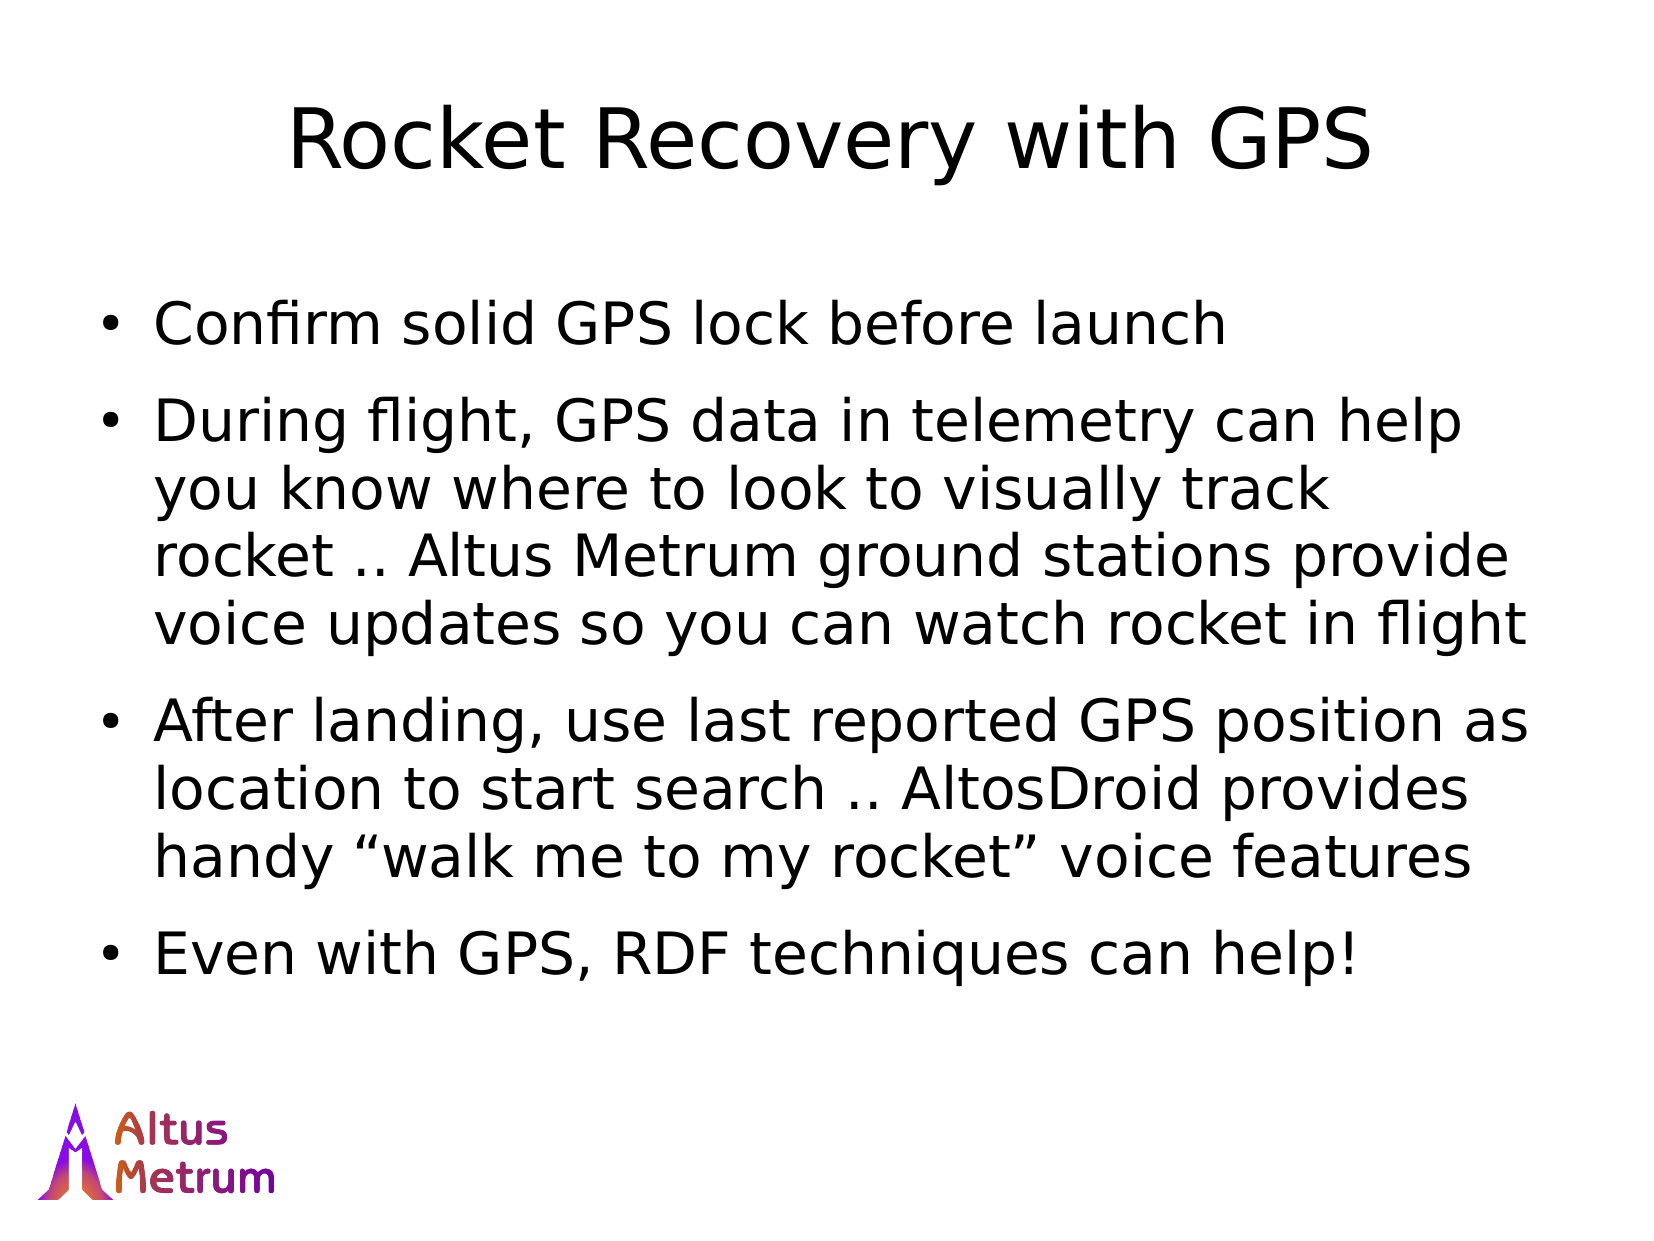

# Rocket Recovery with GPS
Confirm solid GPS lock before launch
During flight, GPS data in telemetry can help you know where to look to visually track rocket .. Altus Metrum ground stations provide voice updates so you can watch rocket in flight
After landing, use last reported GPS position as location to start search .. AltosDroid provides handy “walk me to my rocket” voice features
Even with GPS, RDF techniques can help!